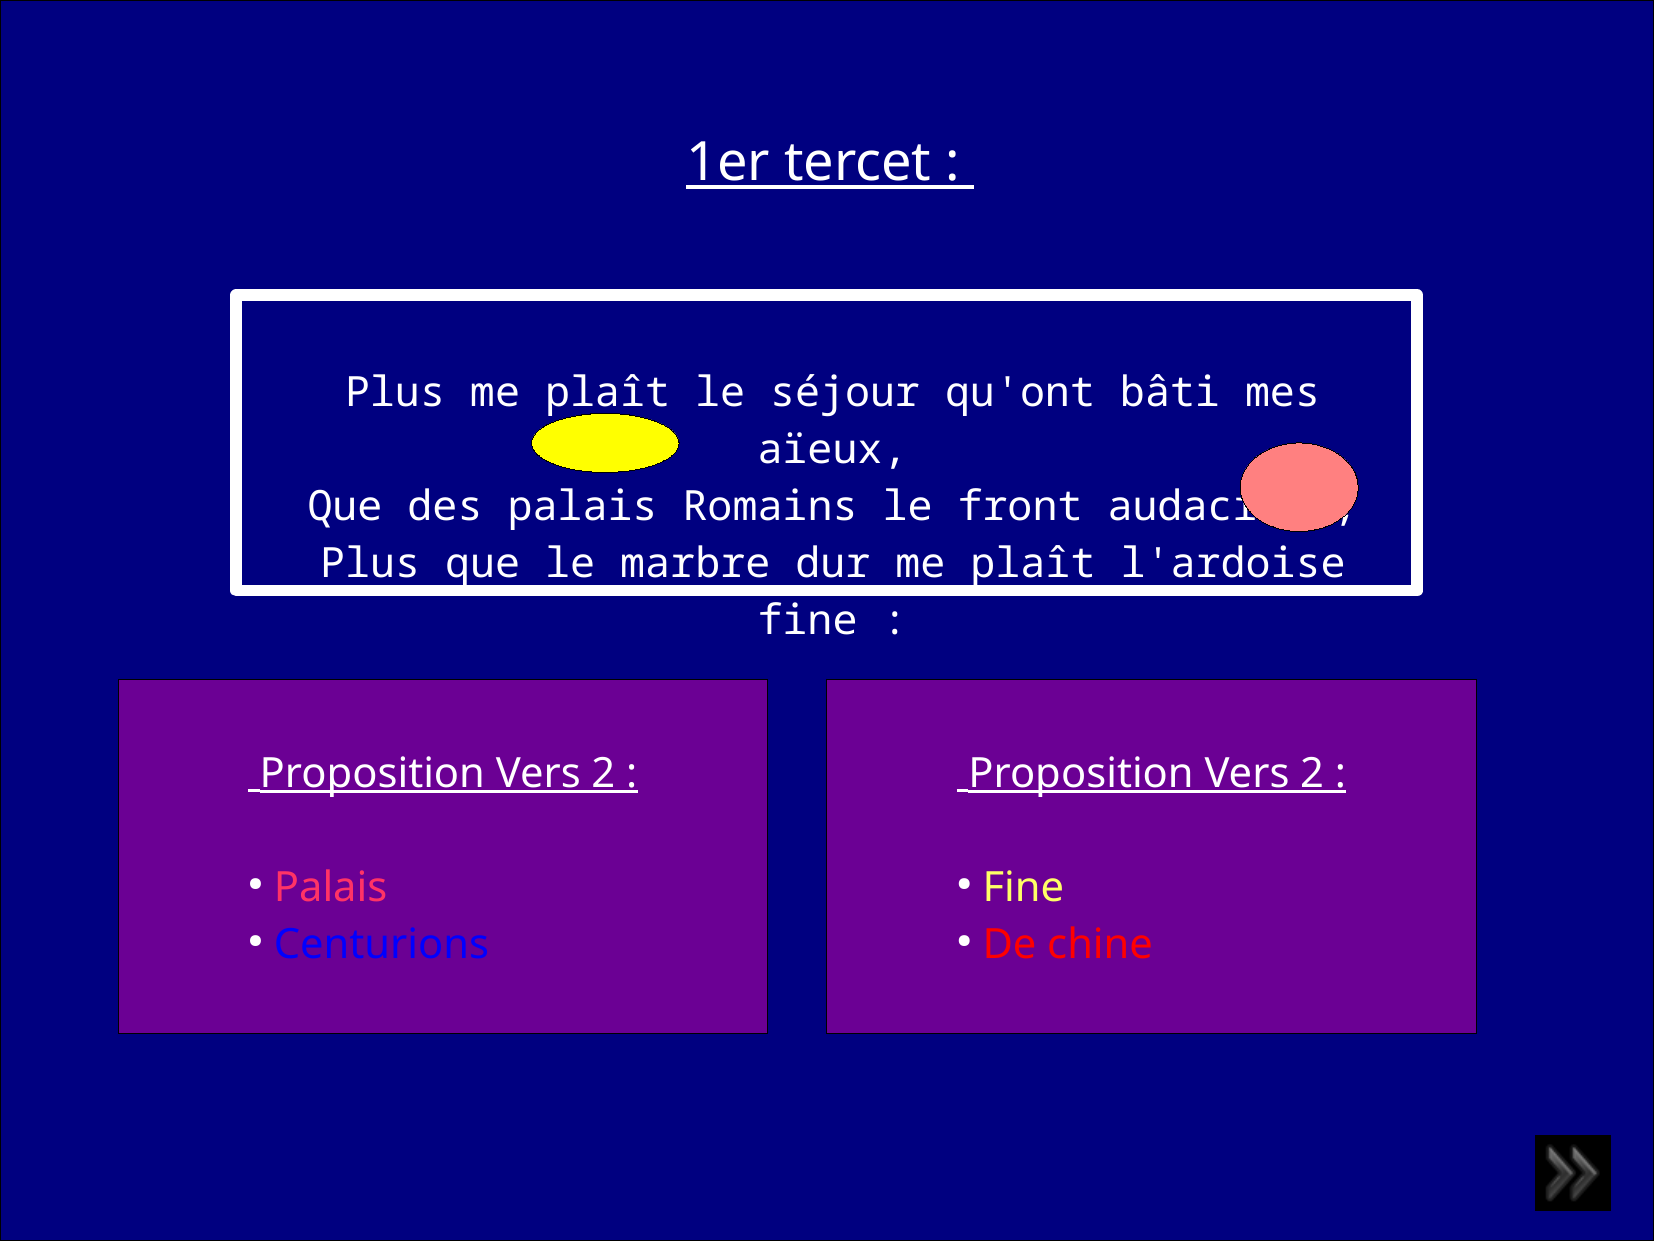

1er tercet :
Plus me plaît le séjour qu'ont bâti mes aïeux,
Que des palais Romains le front audacieux,
Plus que le marbre dur me plaît l'ardoise fine :
 Proposition Vers 2 :
 Palais
 Centurions
 Proposition Vers 2 :
 Fine
 De chine